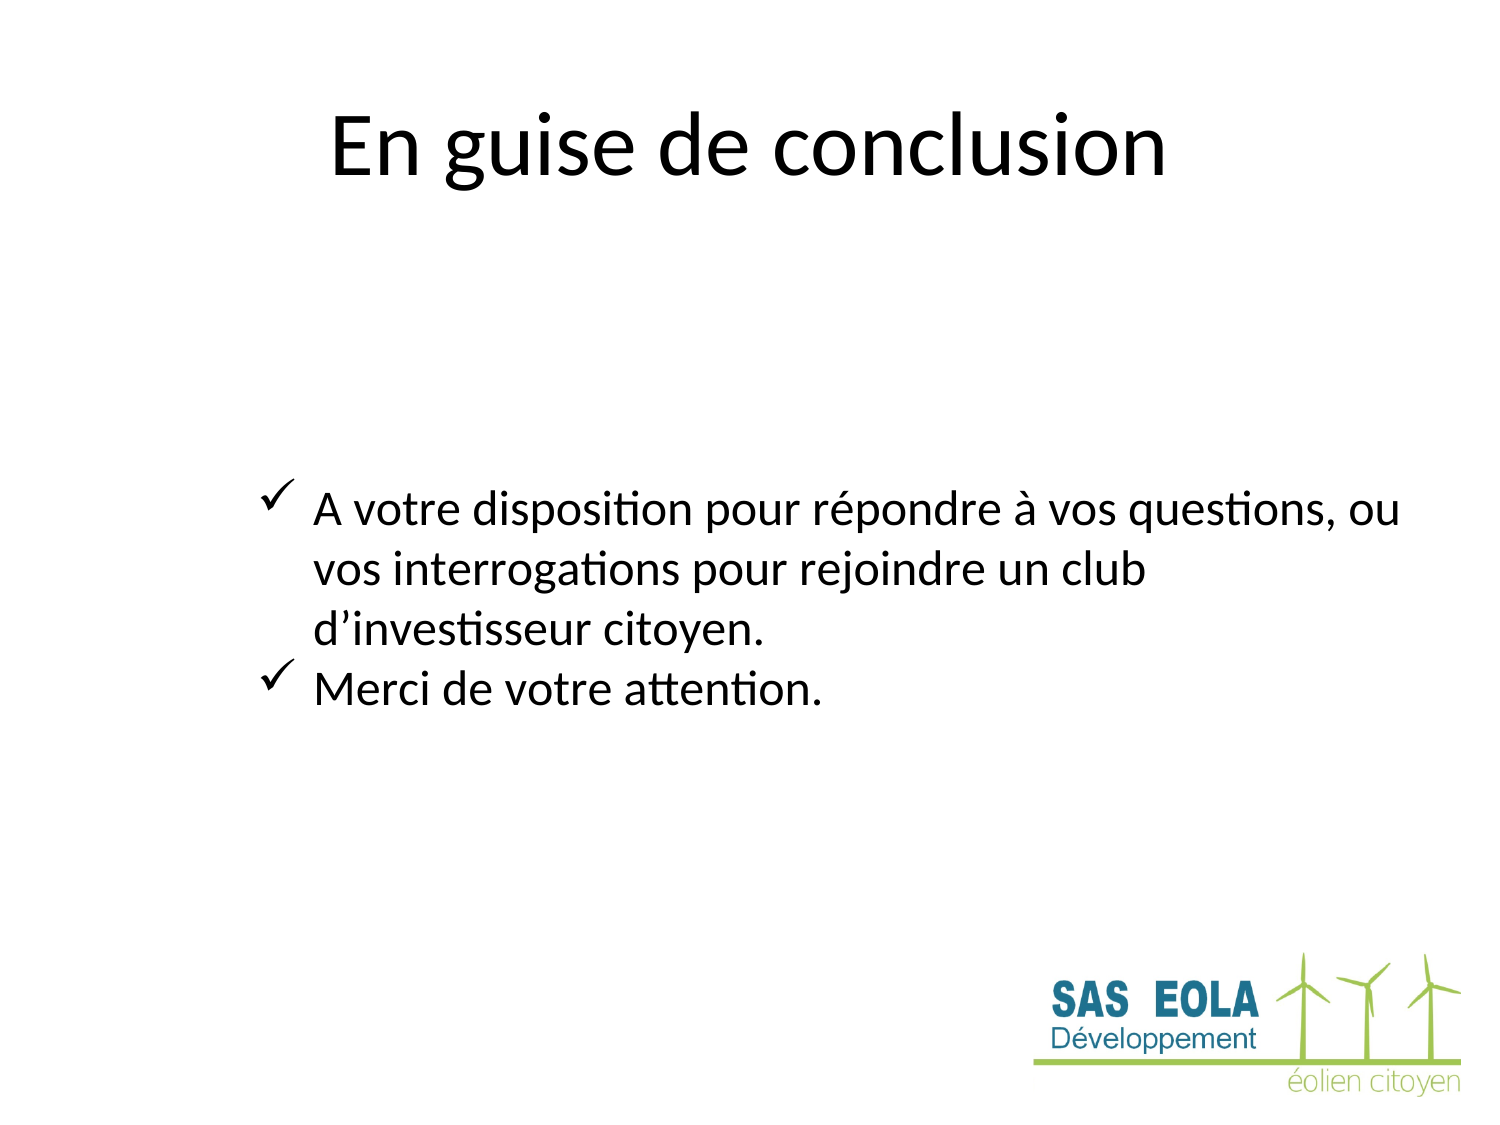

# En guise de conclusion
A votre disposition pour répondre à vos questions, ou vos interrogations pour rejoindre un club d’investisseur citoyen.
Merci de votre attention.